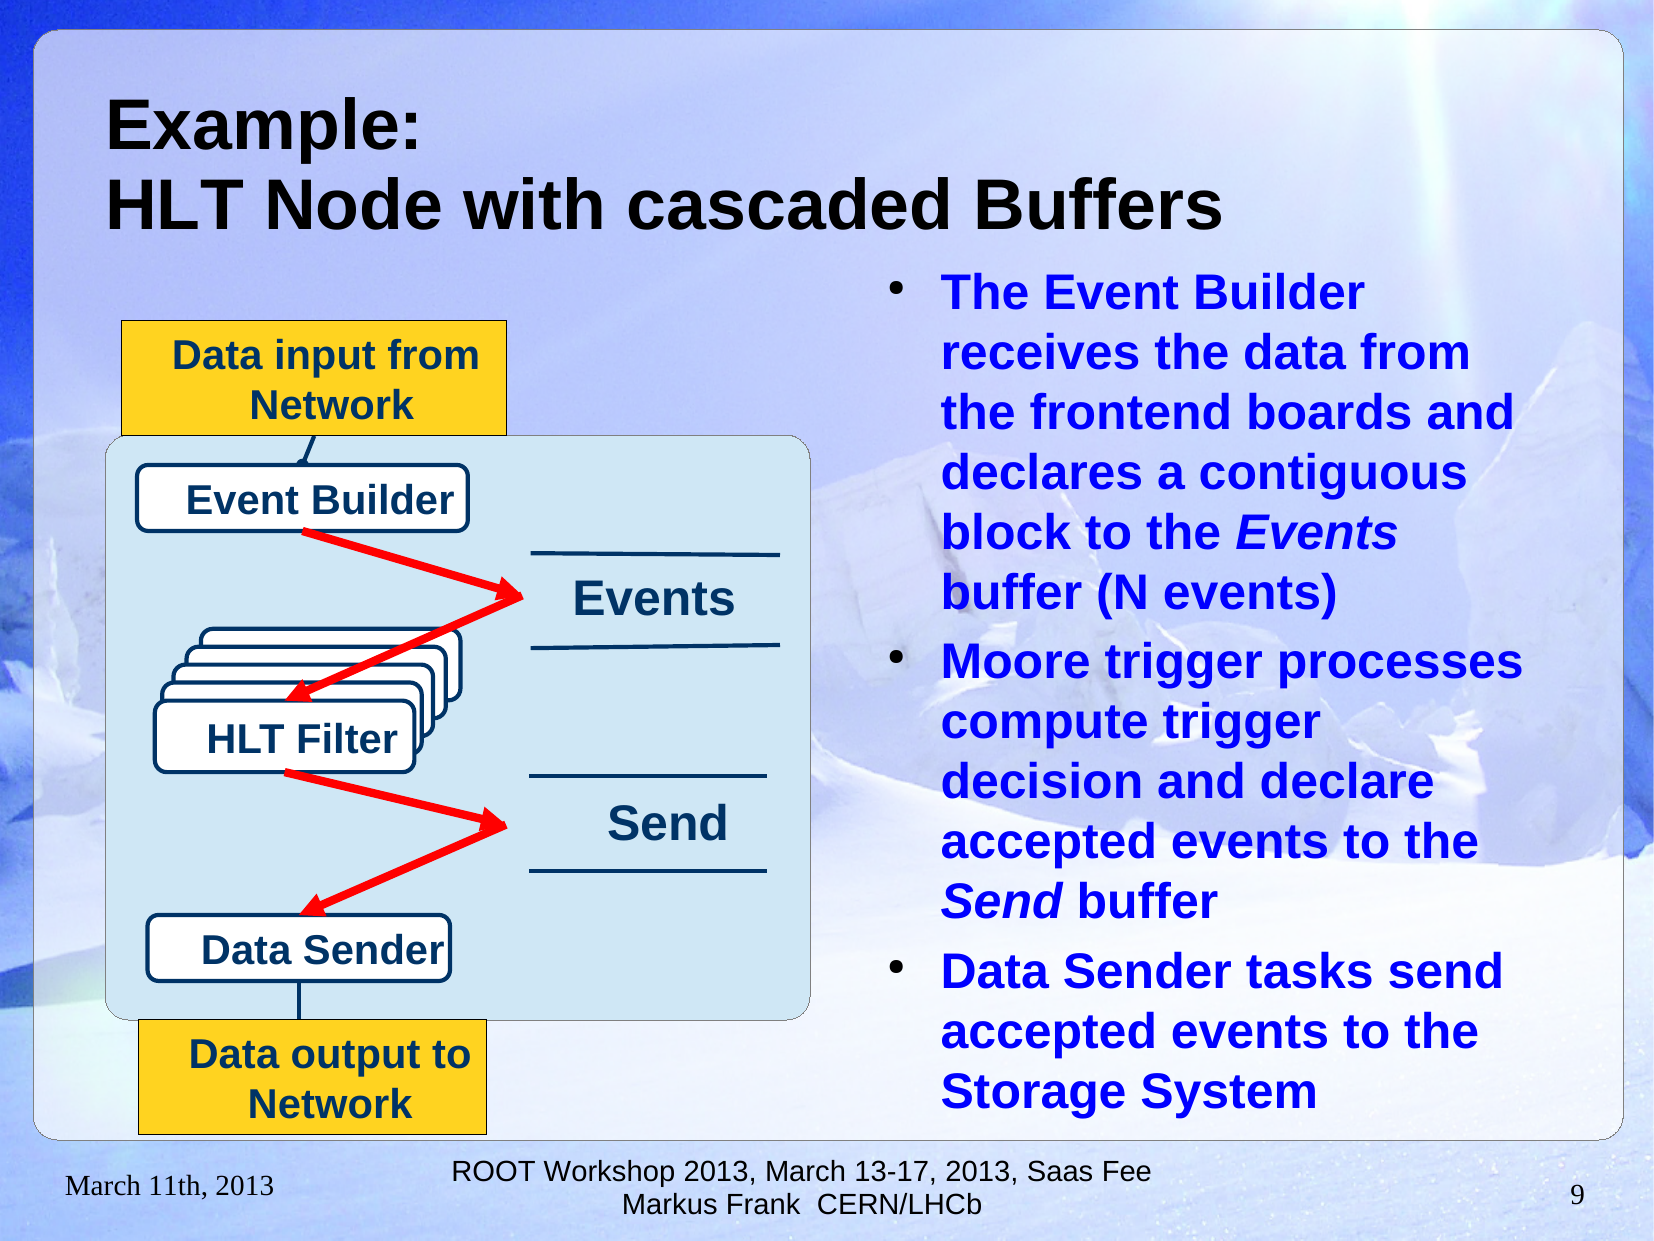

# Example: HLT Node with cascaded Buffers
The Event Builder receives the data from the frontend boards and declares a contiguous block to the Events buffer (N events)
Moore trigger processes compute trigger decision and declare accepted events to the Send buffer
Data Sender tasks send accepted events to the Storage System
Data input from
Network
Event Builder
Events
HLT Filter
Send
Data Sender
Data output to
Network
March 11th, 2013
9